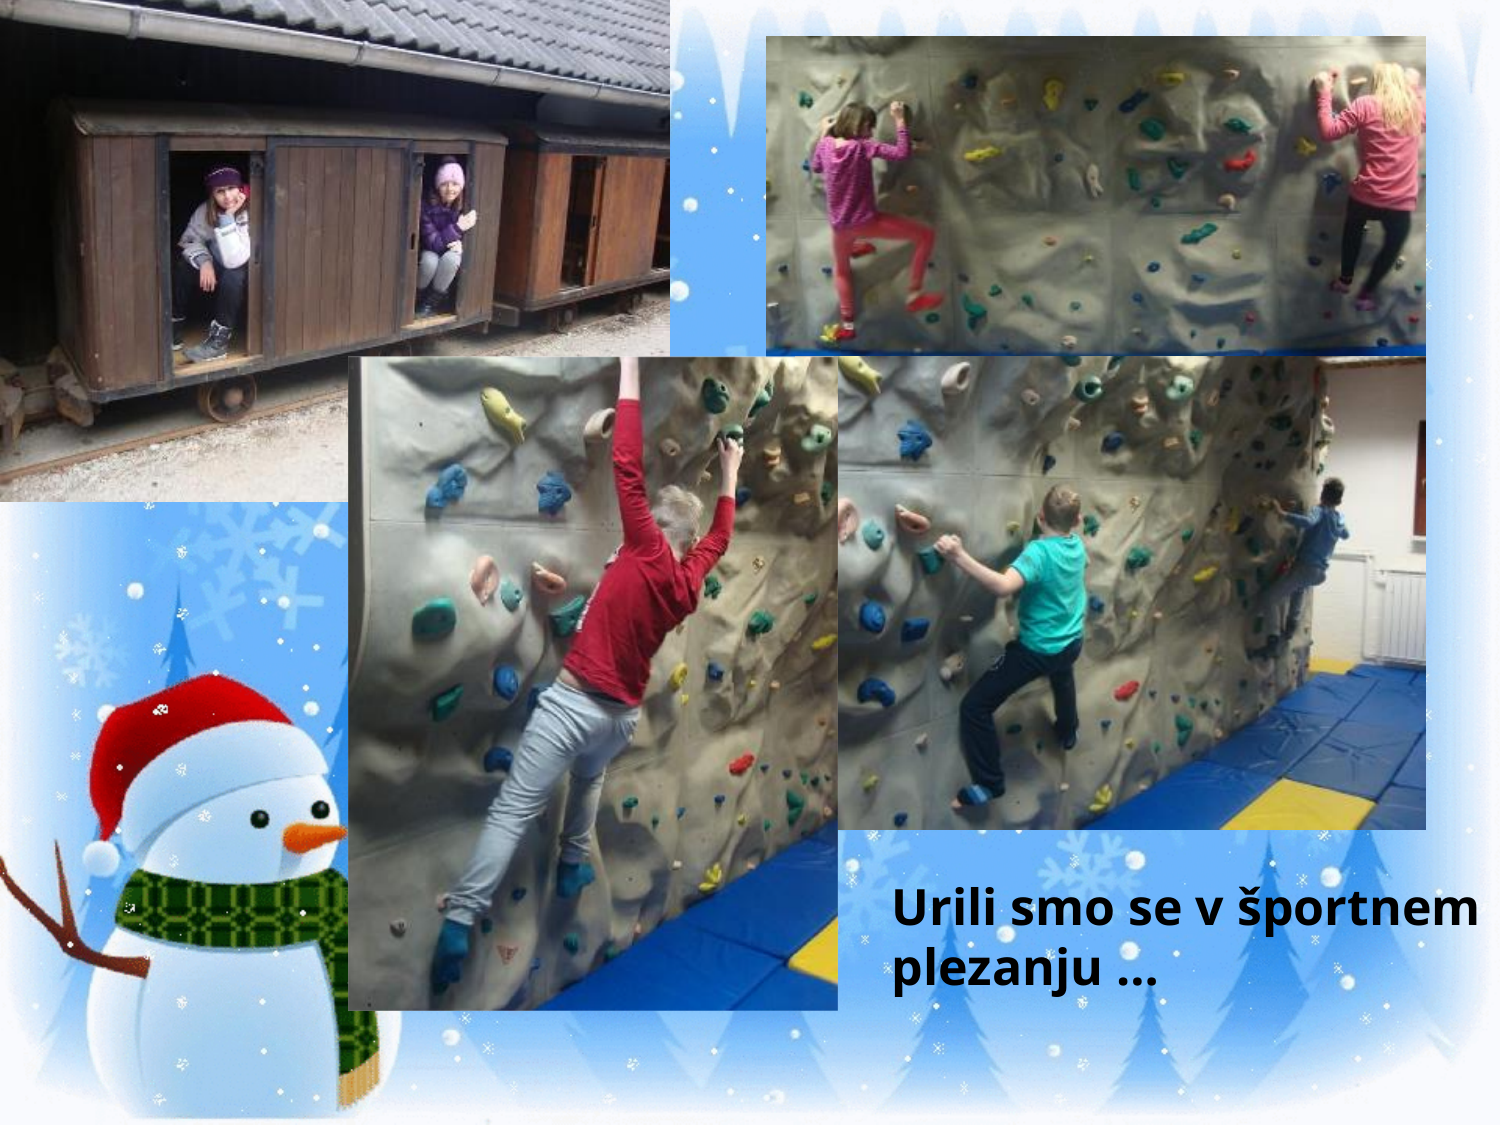

Urili smo se v športnem
plezanju …